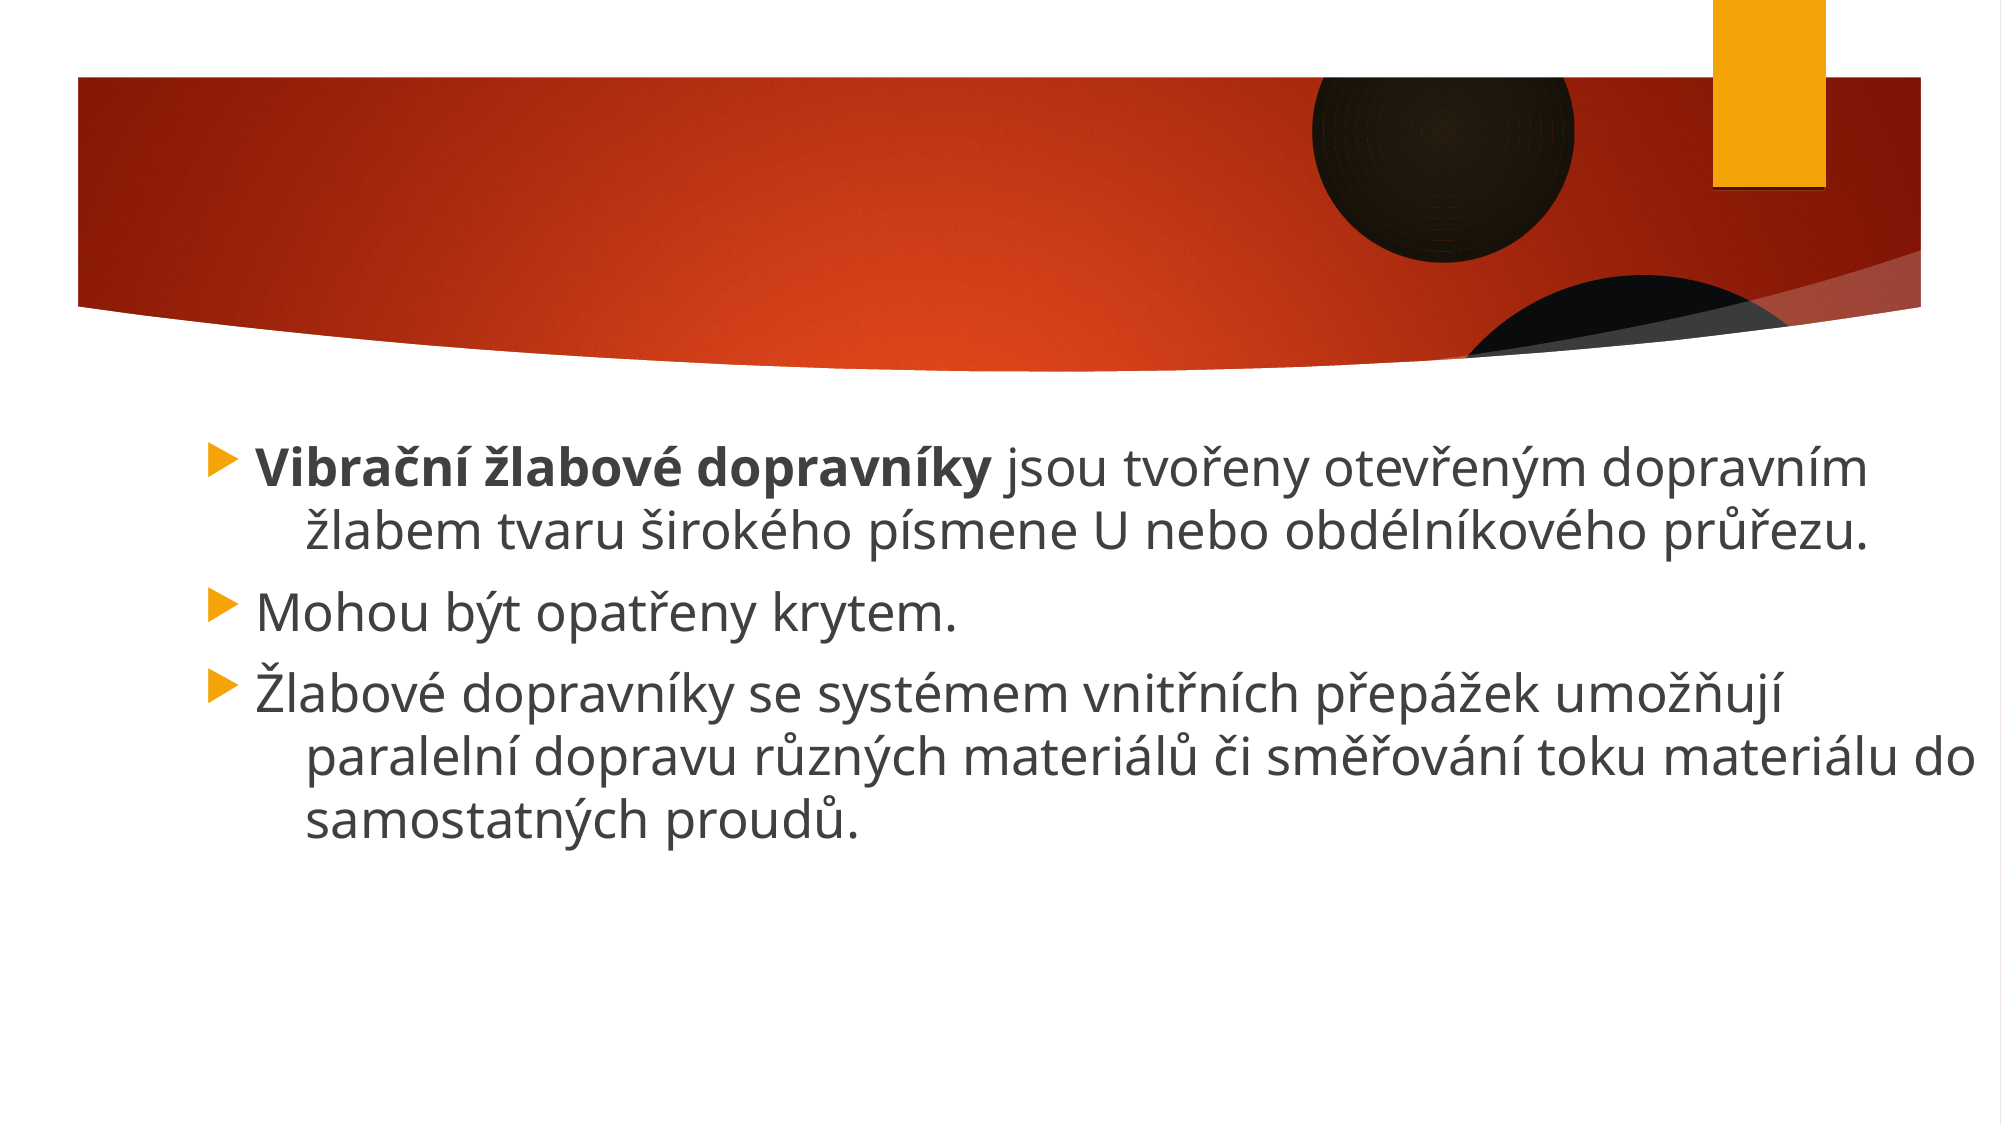

#
Vibrační žlabové dopravníky jsou tvořeny otevřeným dopravním žlabem tvaru širokého písmene U nebo obdélníkového průřezu.
Mohou být opatřeny krytem.
Žlabové dopravníky se systémem vnitřních přepážek umožňují paralelní dopravu různých materiálů či směřování toku materiálu do samostatných proudů.